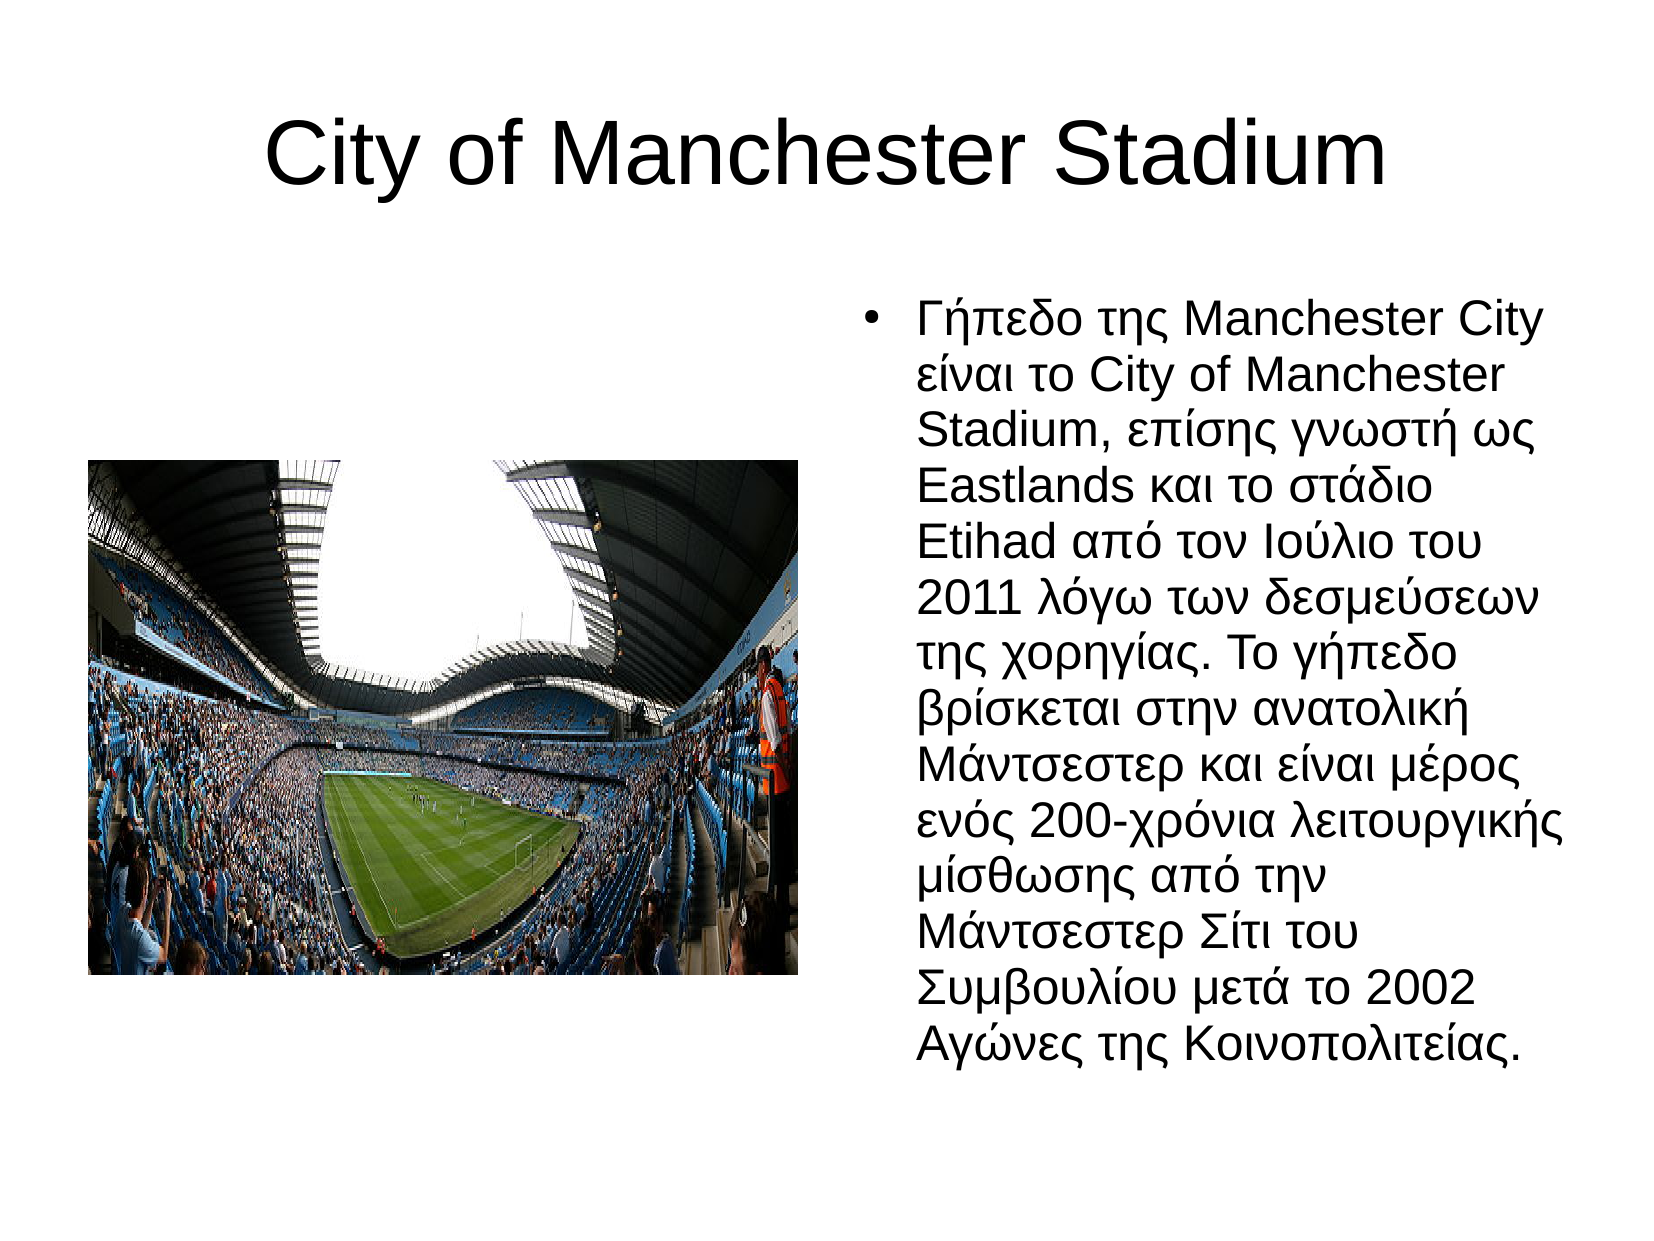

# City of Manchester Stadium
Γήπεδο της Manchester City είναι το City of Manchester Stadium, επίσης γνωστή ως Eastlands και το στάδιο Etihad από τον Ιούλιο του 2011 λόγω των δεσμεύσεων της χορηγίας. Το γήπεδο βρίσκεται στην ανατολική Μάντσεστερ και είναι μέρος ενός 200-χρόνια λειτουργικής μίσθωσης από την Μάντσεστερ Σίτι του Συμβουλίου μετά το 2002 Αγώνες της Κοινοπολιτείας.